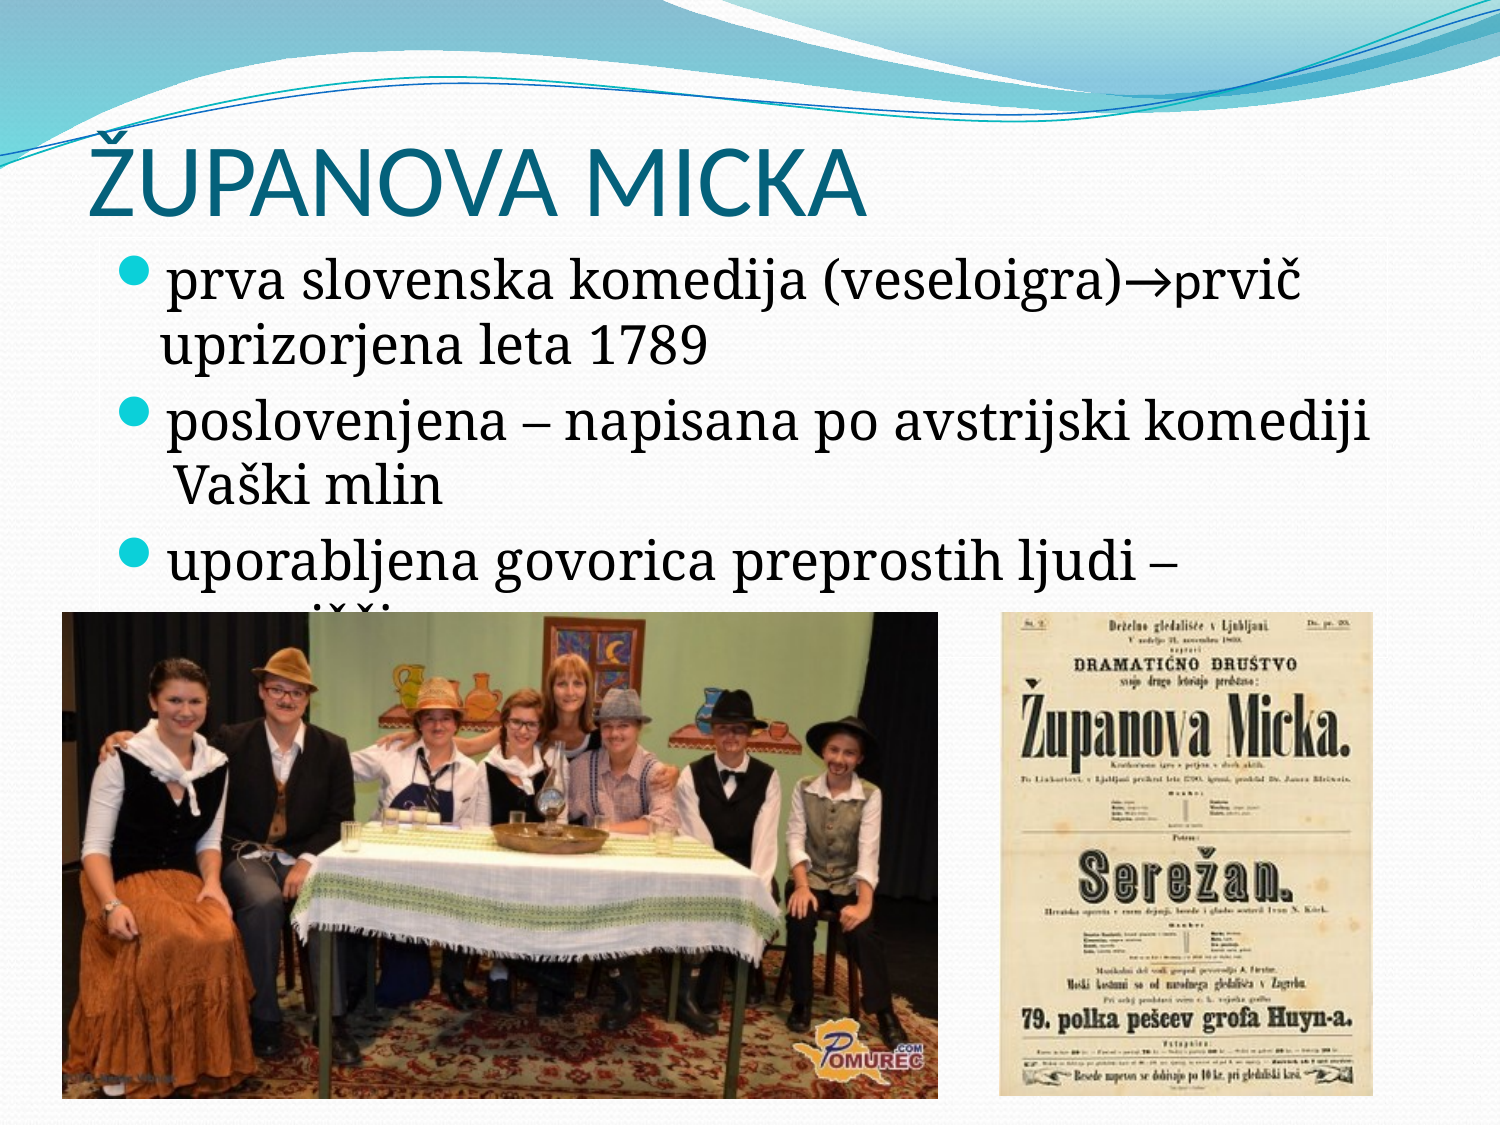

# ŽUPANOVA MICKA
prva slovenska komedija (veseloigra)→prvič uprizorjena leta 1789
poslovenjena – napisana po avstrijski komediji Vaški mlin
uporabljena govorica preprostih ljudi – gorenjščina